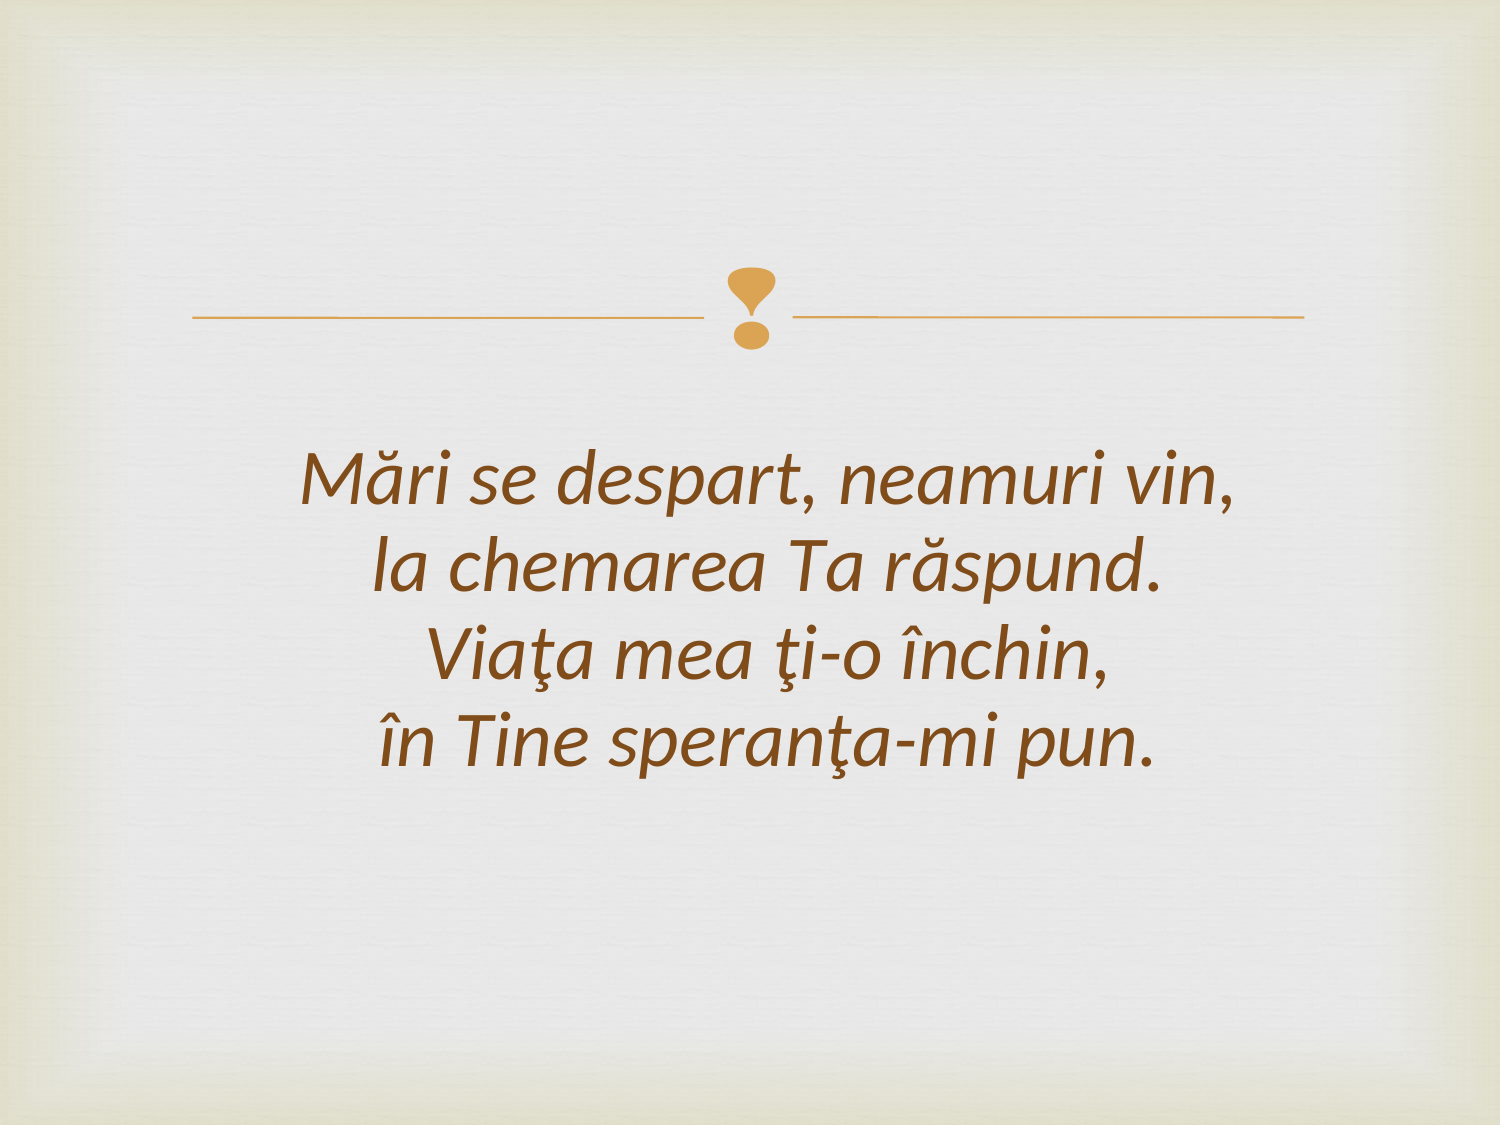

Mări se despart, neamuri vin,
la chemarea Ta răspund.
Viaţa mea ţi-o închin,
în Tine speranţa-mi pun.